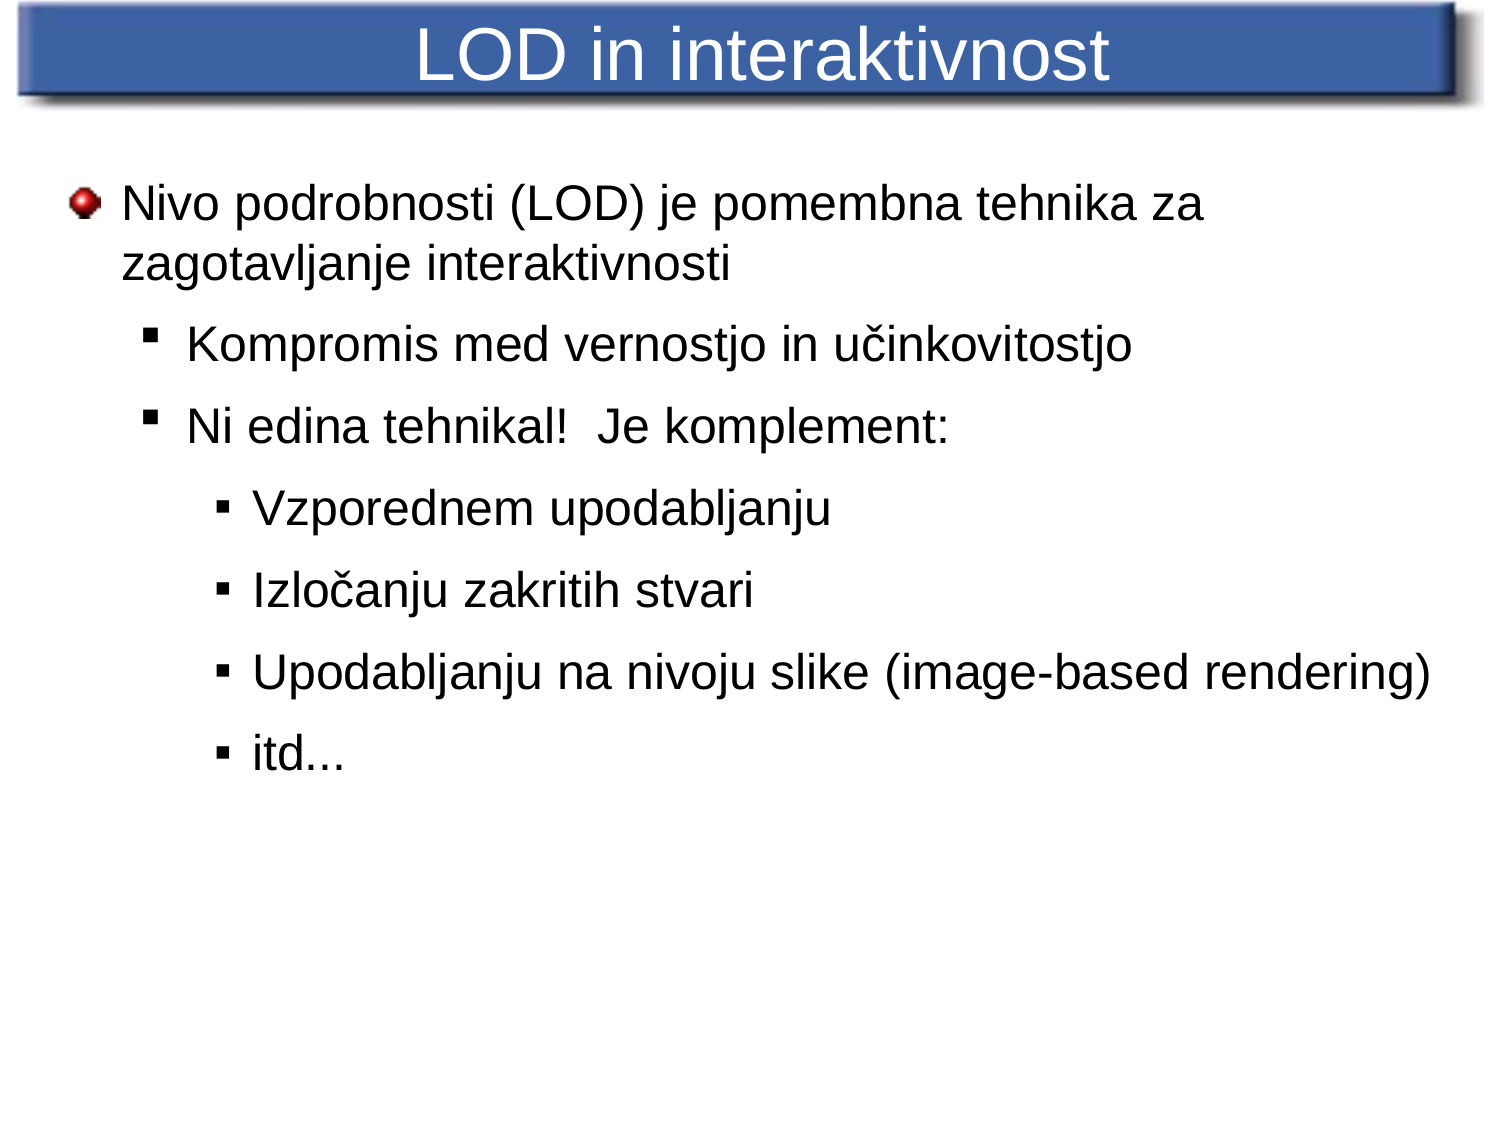

# LOD in interaktivnost
Nivo podrobnosti (LOD) je pomembna tehnika za zagotavljanje interaktivnosti
Kompromis med vernostjo in učinkovitostjo
Ni edina tehnikal! Je komplement:
Vzporednem upodabljanju
Izločanju zakritih stvari
Upodabljanju na nivoju slike (image-based rendering)
itd...